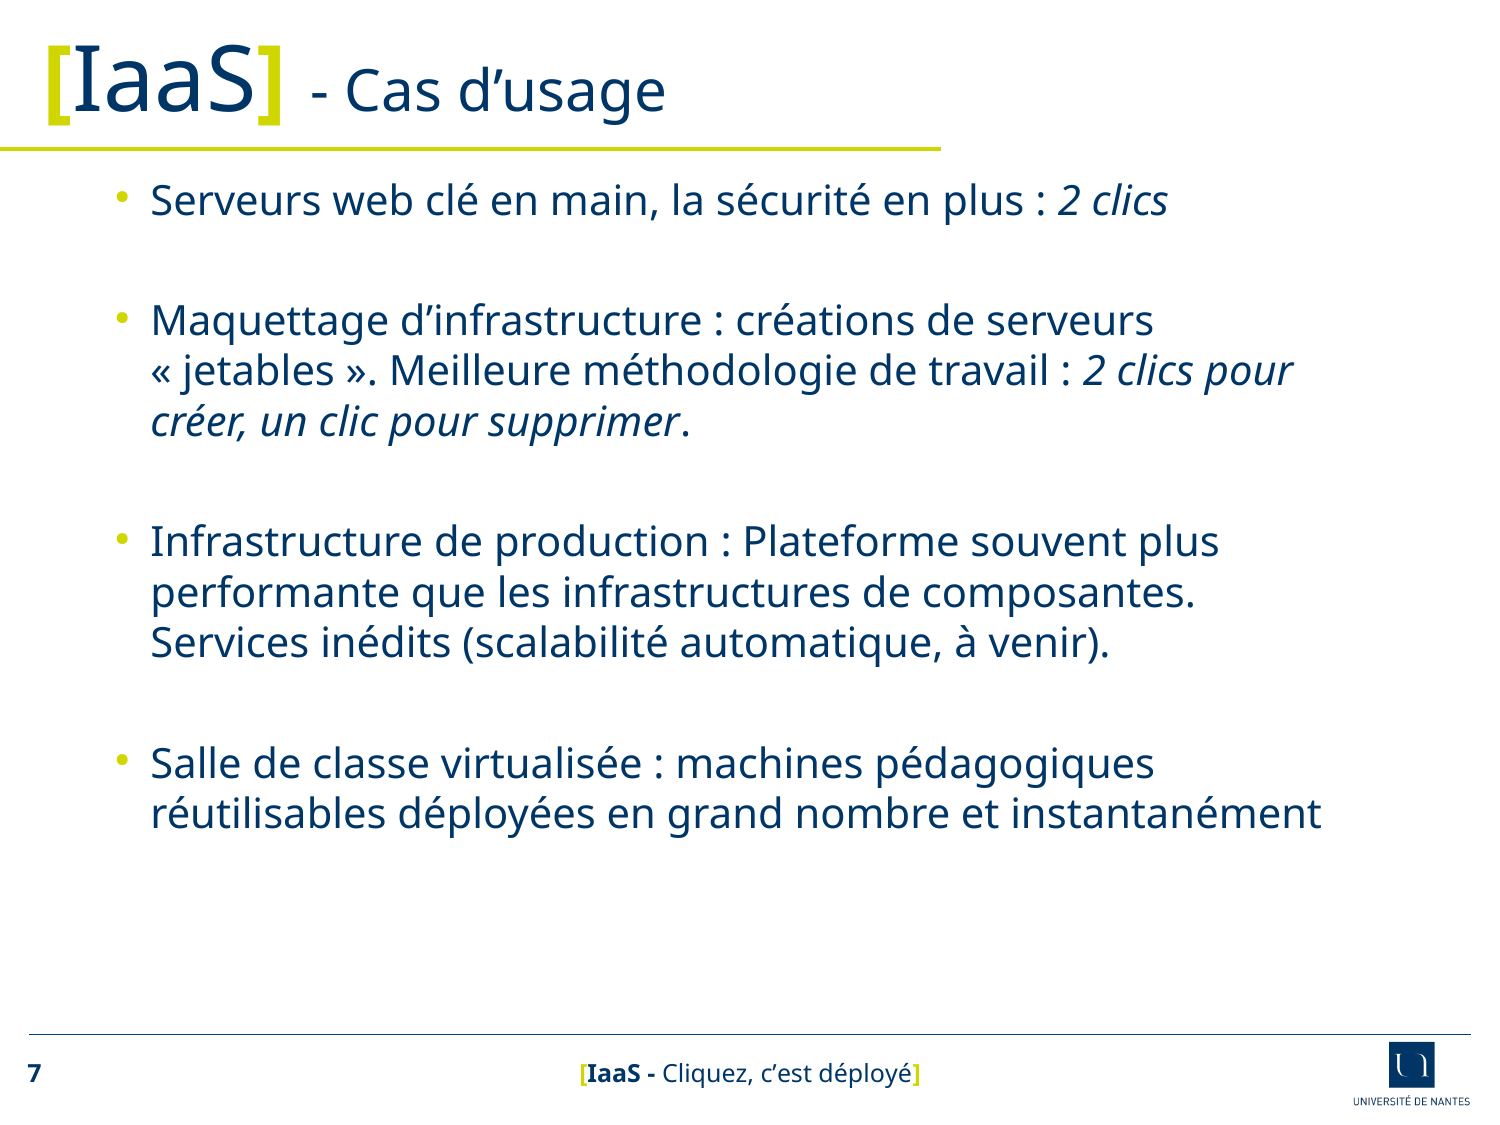

# [IaaS] - Cas d’usage
Serveurs web clé en main, la sécurité en plus : 2 clics
Maquettage d’infrastructure : créations de serveurs « jetables ». Meilleure méthodologie de travail : 2 clics pour créer, un clic pour supprimer.
Infrastructure de production : Plateforme souvent plus performante que les infrastructures de composantes. Services inédits (scalabilité automatique, à venir).
Salle de classe virtualisée : machines pédagogiques réutilisables déployées en grand nombre et instantanément
[IaaS - Cliquez, c’est déployé]